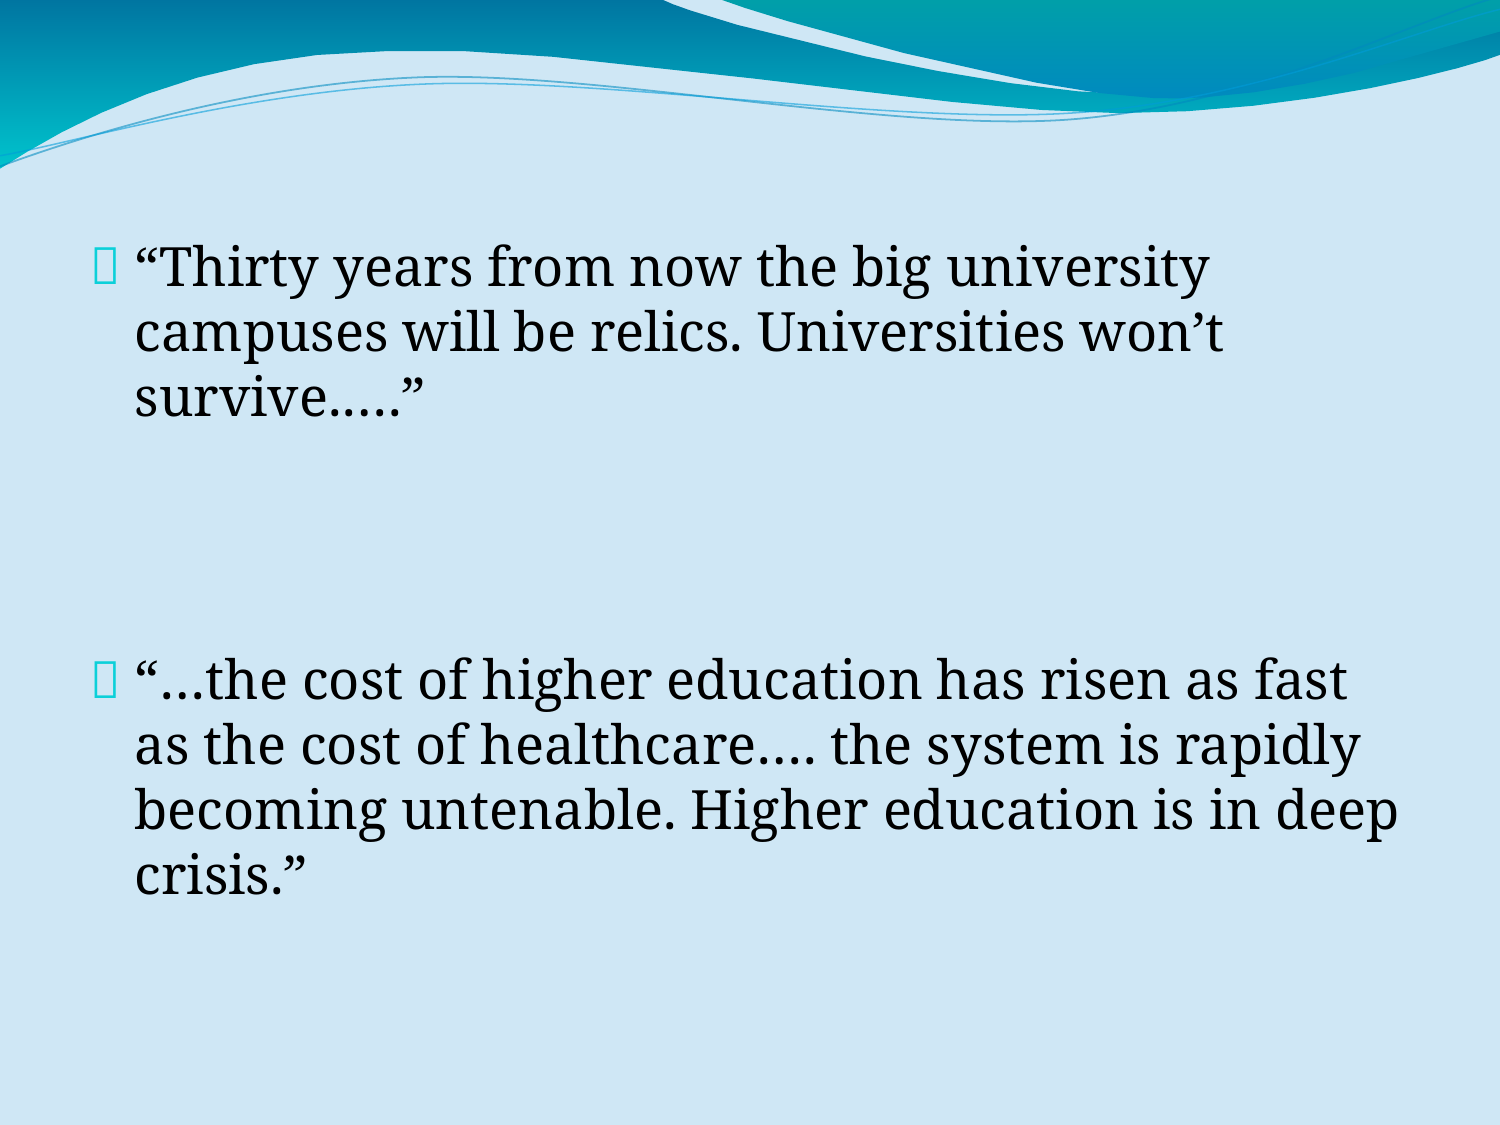

#
“Thirty years from now the big university campuses will be relics. Universities won’t survive.….”
“…the cost of higher education has risen as fast as the cost of healthcare…. the system is rapidly becoming untenable. Higher education is in deep crisis.”
 Peter Drucker, Forbes magazine, July 1997